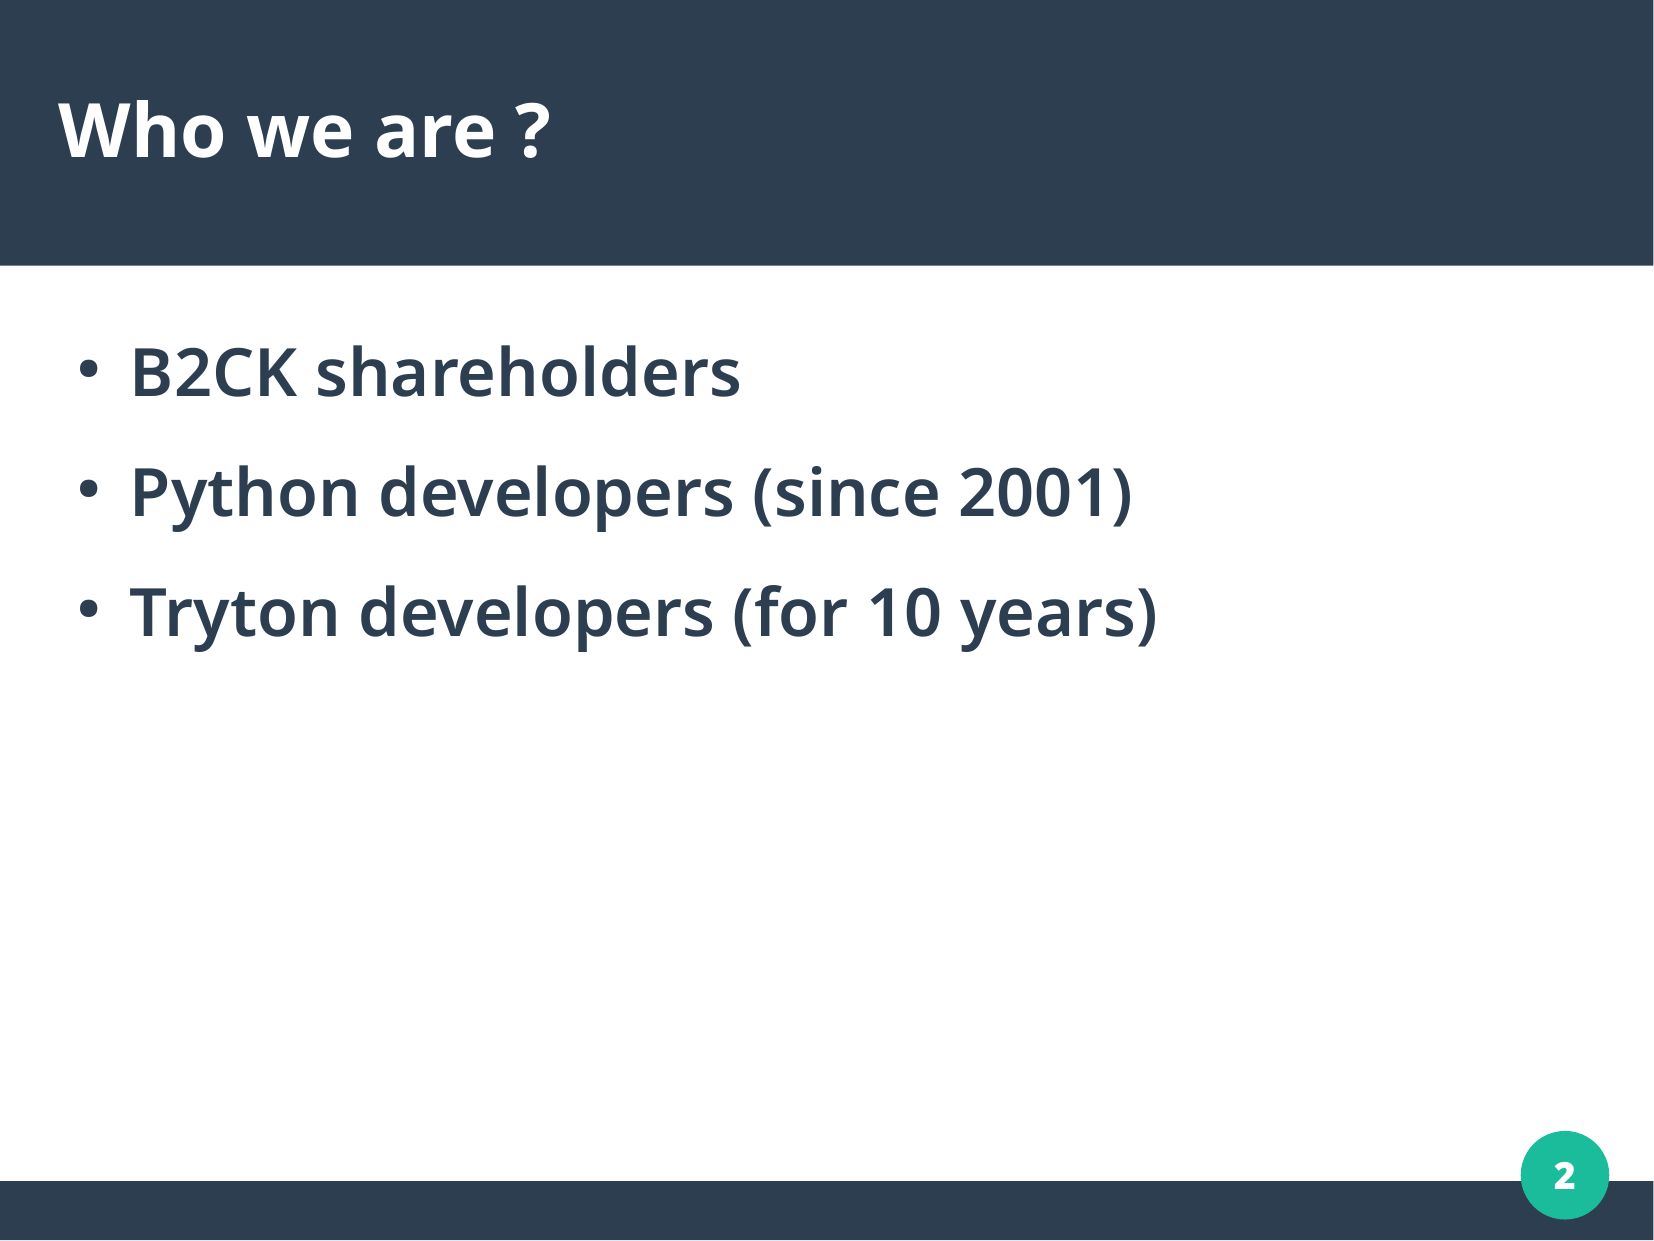

# Who we are ?
B2CK shareholders
Python developers (since 2001)
Tryton developers (for 10 years)
2